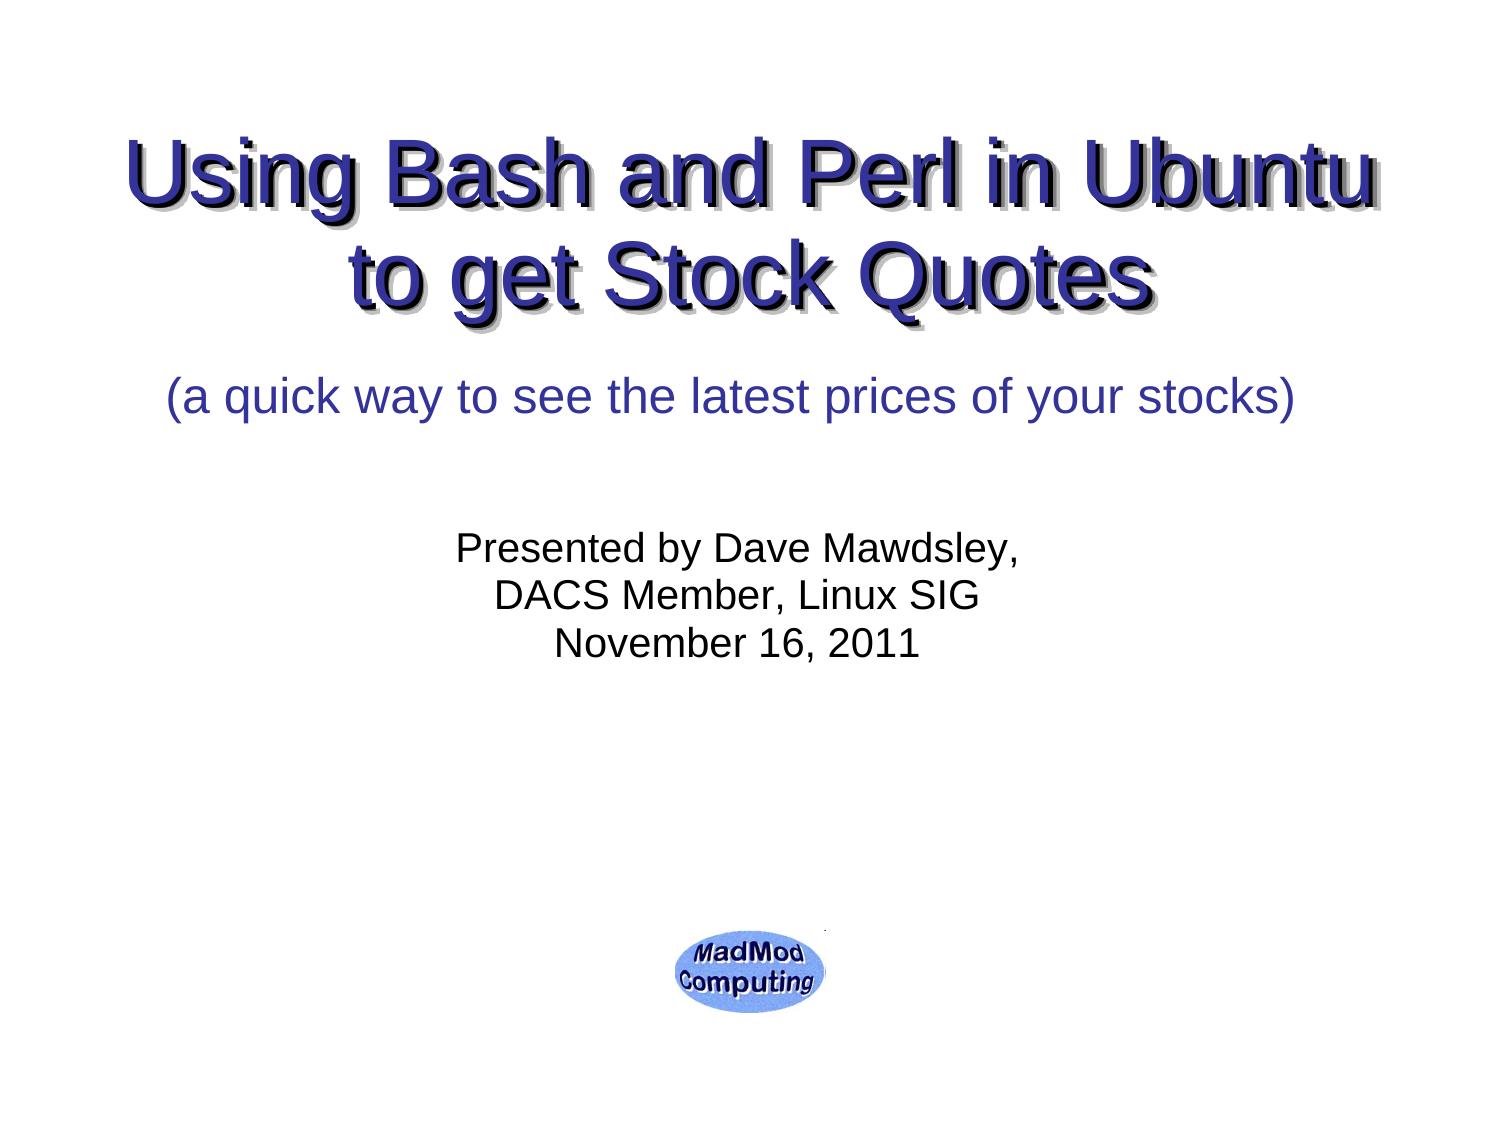

# Using Bash and Perl in Ubuntu to get Stock Quotes
(a quick way to see the latest prices of your stocks)
Presented by Dave Mawdsley,
DACS Member, Linux SIG
November 16, 2011